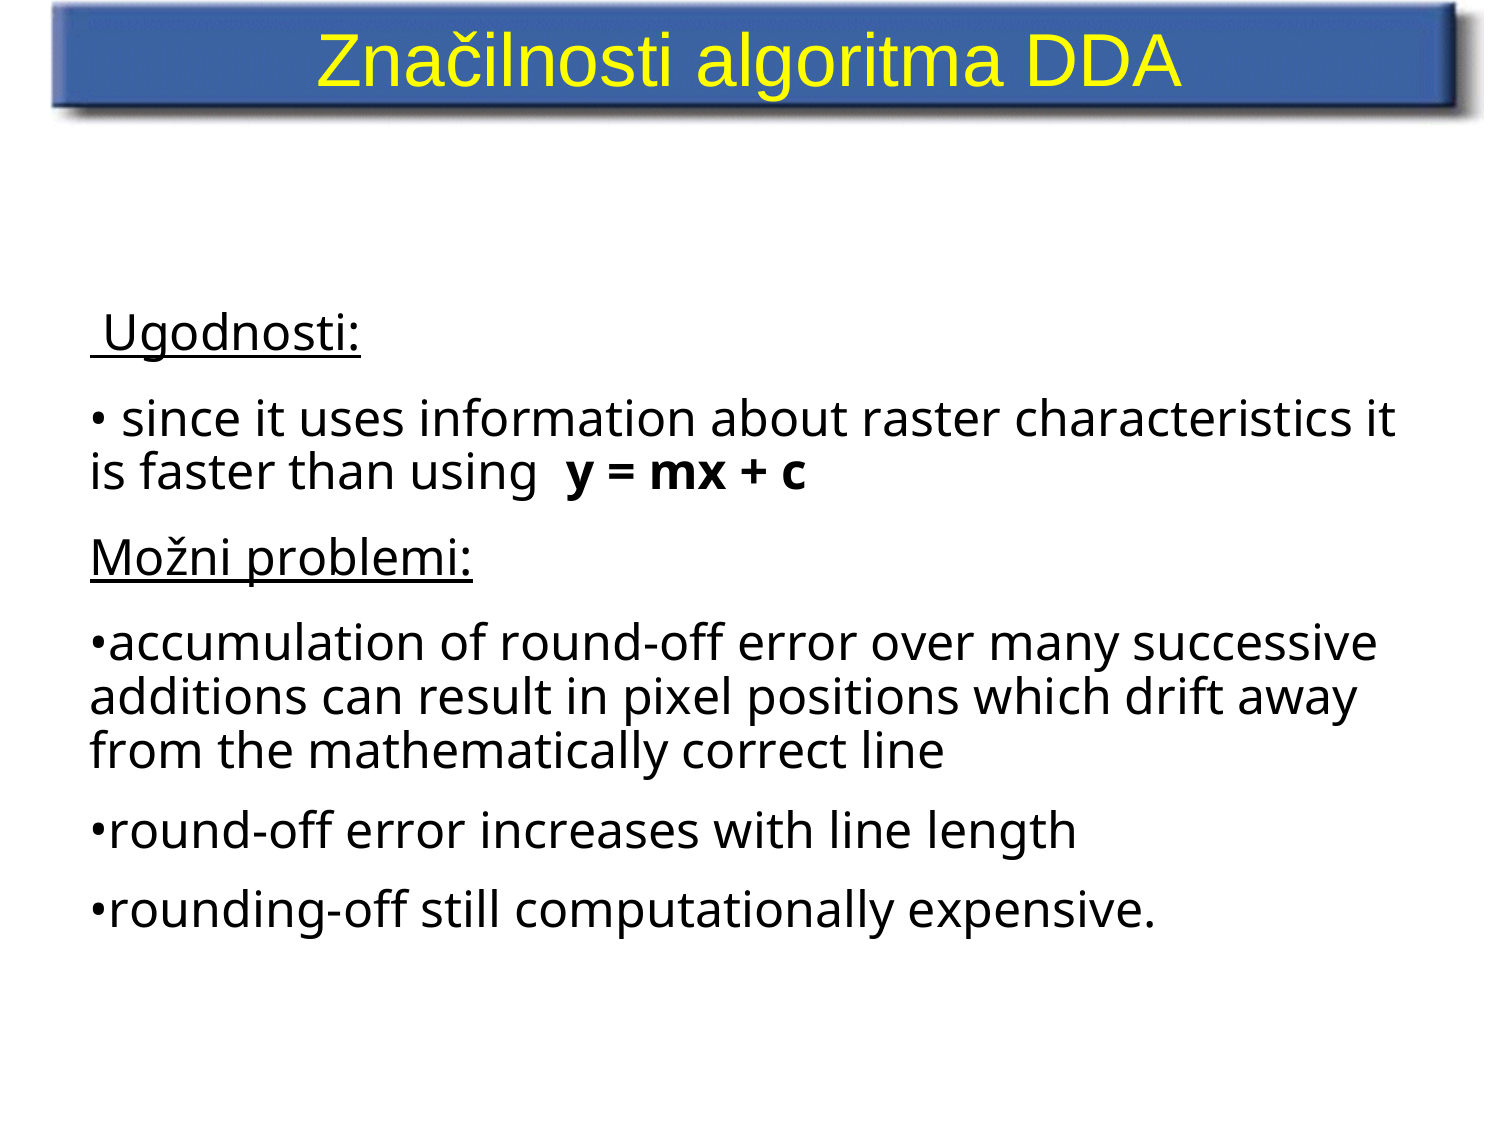

# Značilnosti algoritma DDA
 Ugodnosti:
 since it uses information about raster characteristics it is faster than using y = mx + c
Možni problemi:
accumulation of round-off error over many successive additions can result in pixel positions which drift away from the mathematically correct line
round-off error increases with line length
rounding-off still computationally expensive.